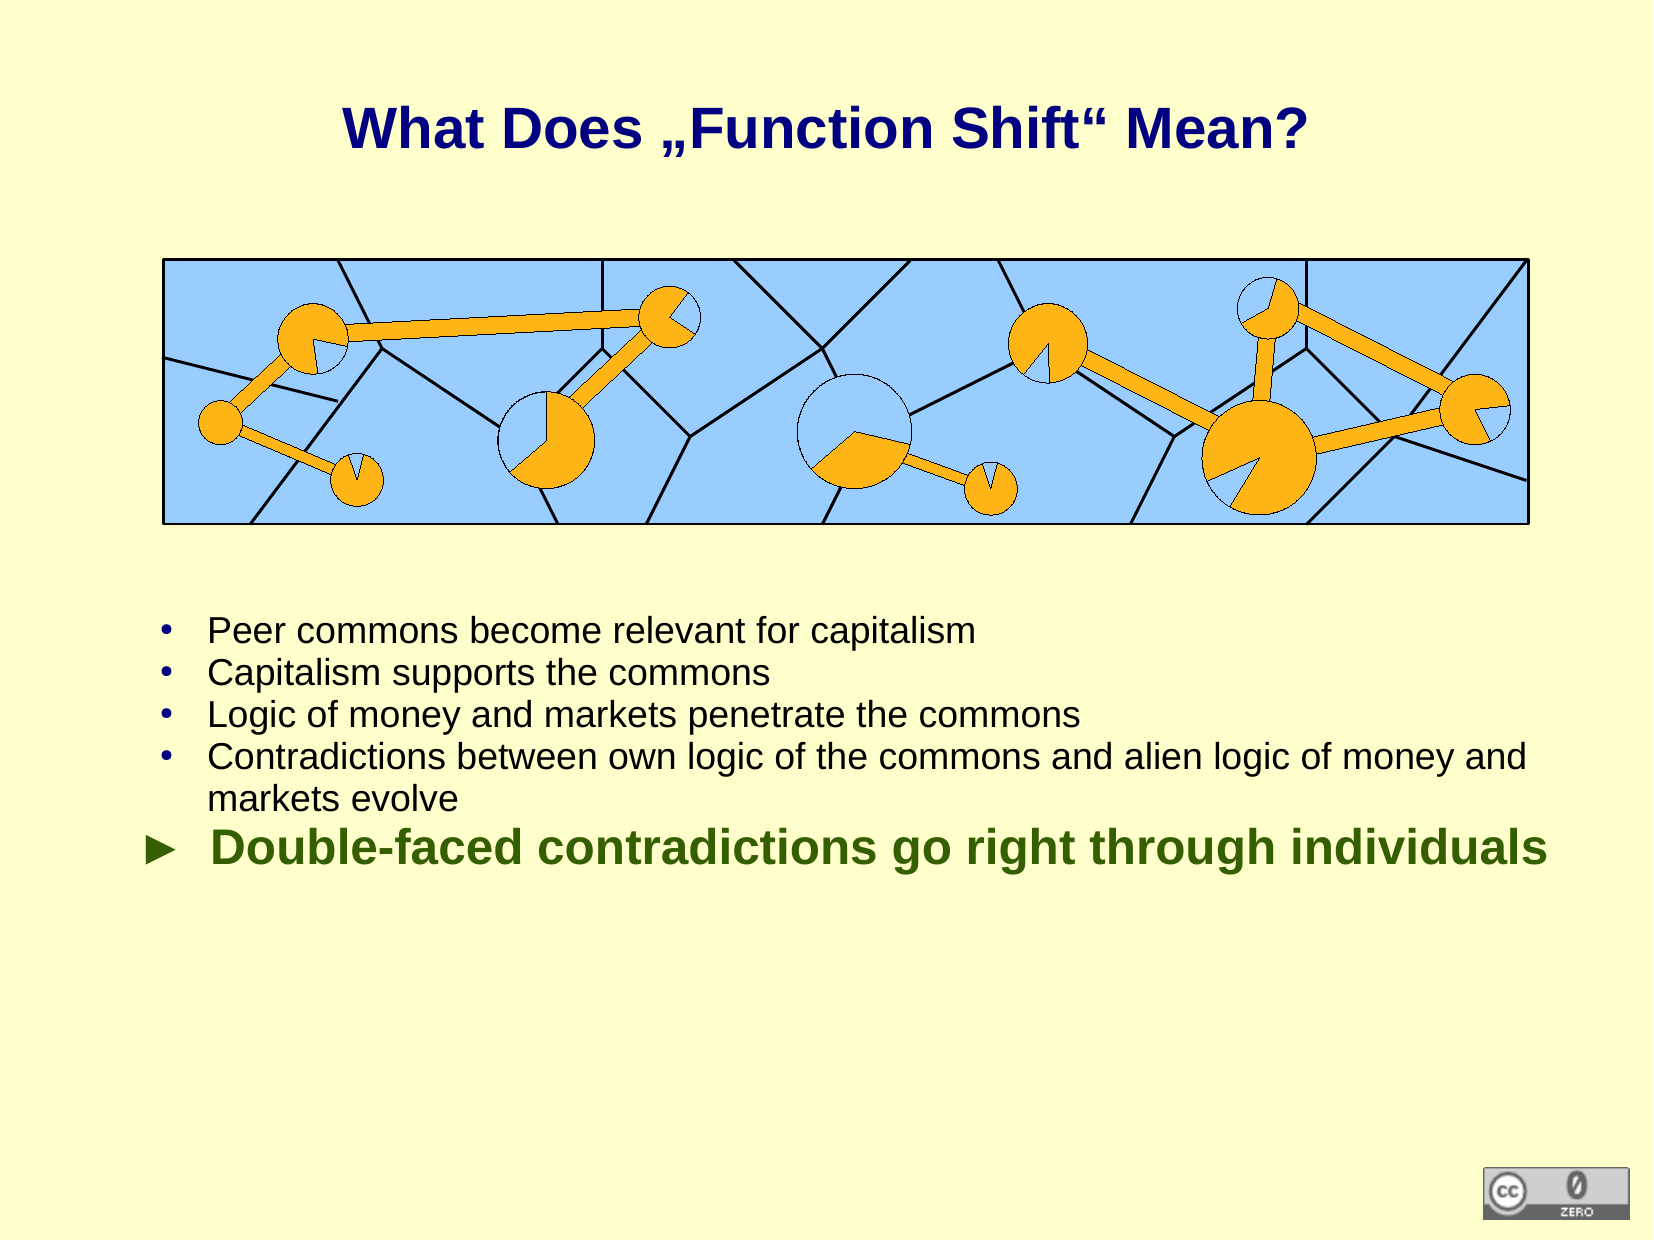

# What Does „Function Shift“ Mean?
Peer commons become relevant for capitalism
Capitalism supports the commons
Logic of money and markets penetrate the commons
Contradictions between own logic of the commons and alien logic of money and markets evolve
►	Double-faced contradictions go right through individuals